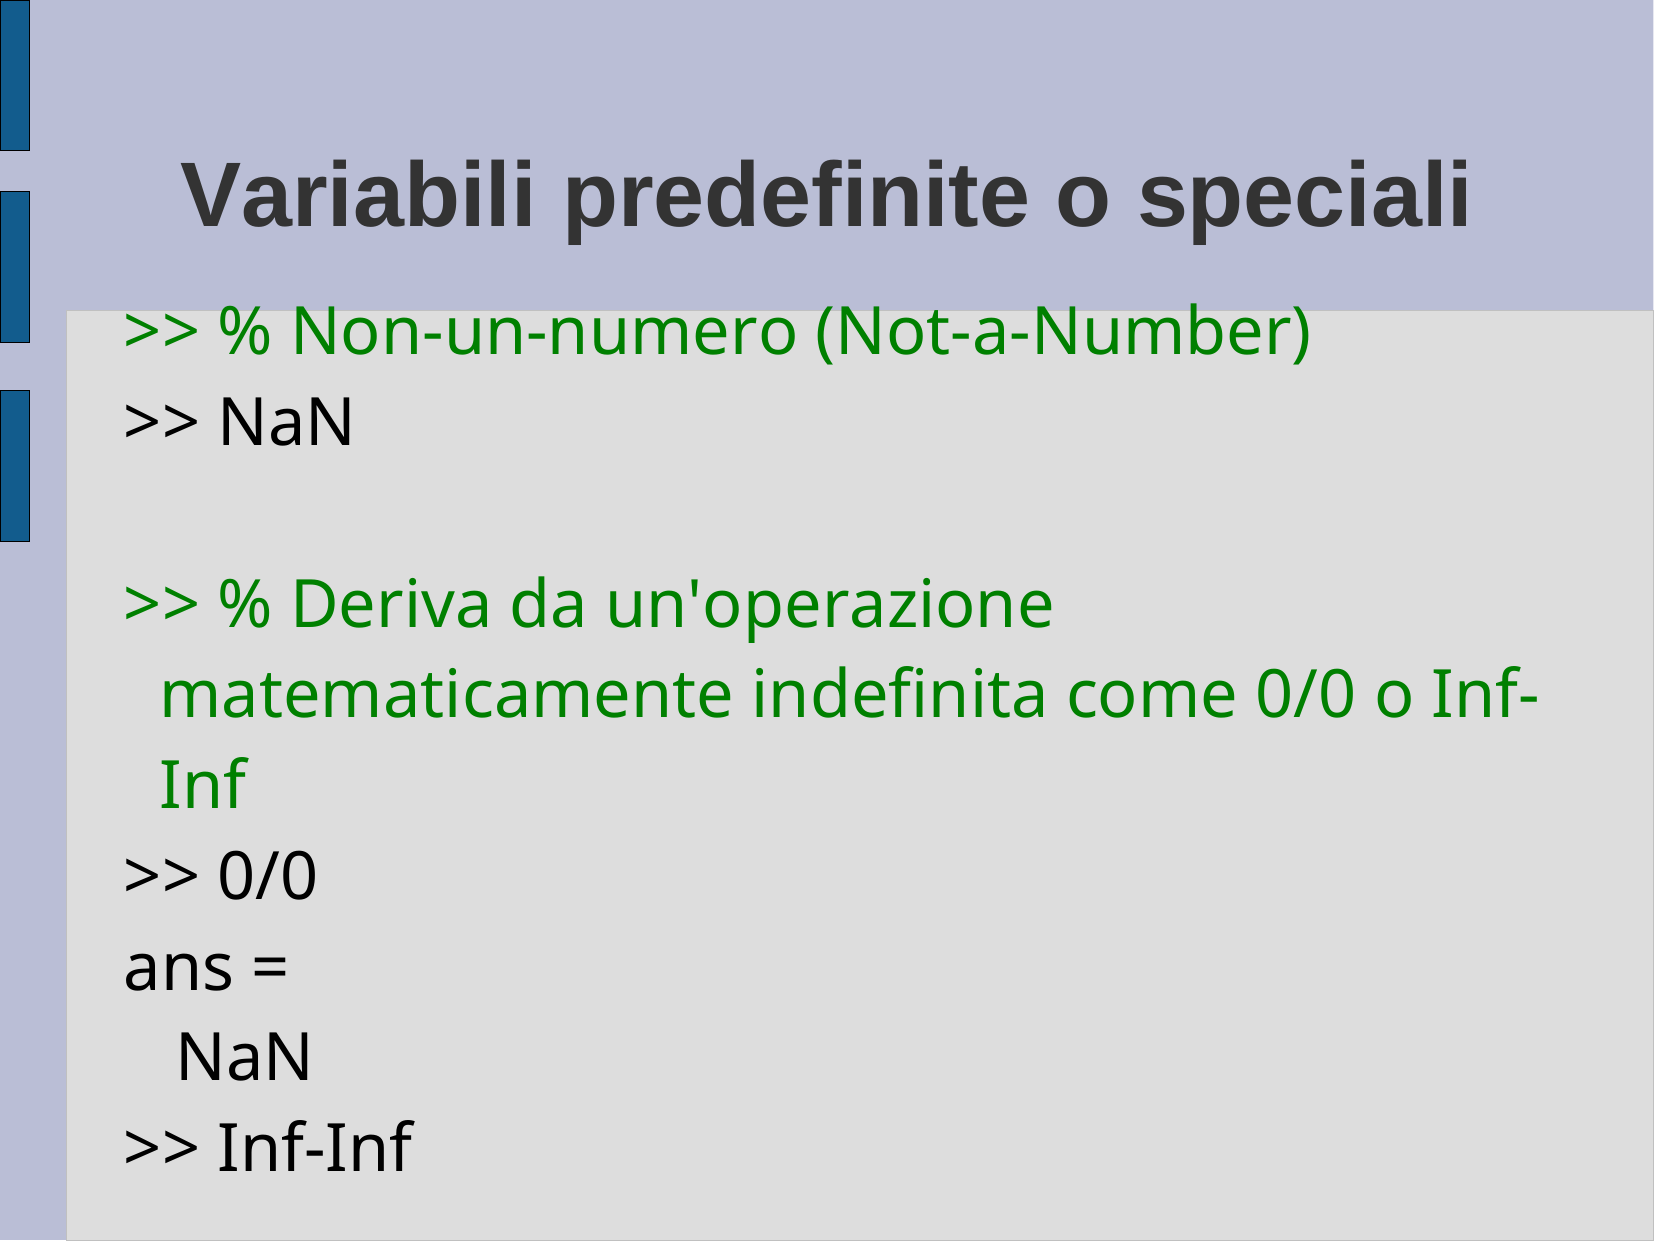

# Variabili predefinite o speciali
>> % Non-un-numero (Not-a-Number)
>> NaN
>> % Deriva da un'operazione matematicamente indefinita come 0/0 o Inf-Inf
>> 0/0
ans =
 NaN
>> Inf-Inf